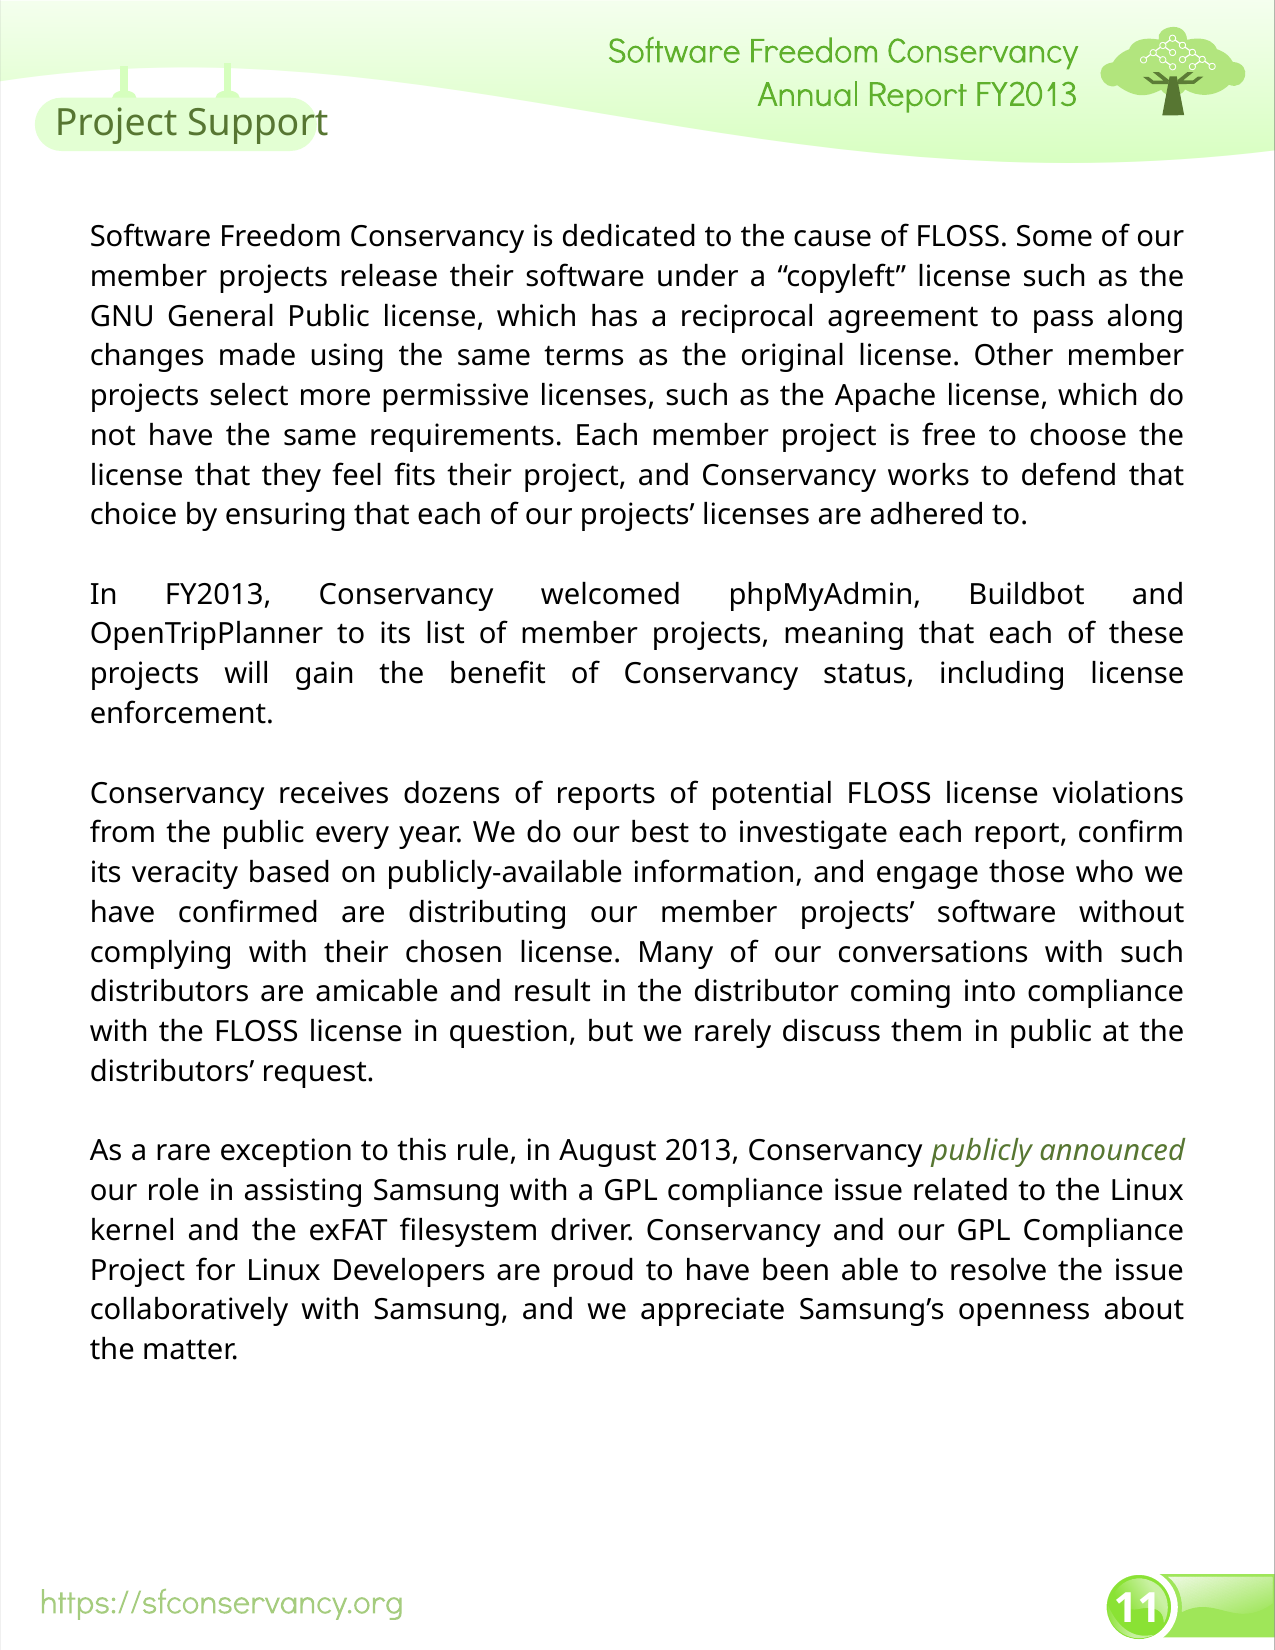

Project Support
Software Freedom Conservancy is dedicated to the cause of FLOSS. Some of our member projects release their software under a “copyleft” license such as the GNU General Public license, which has a reciprocal agreement to pass along changes made using the same terms as the original license. Other member projects select more permissive licenses, such as the Apache license, which do not have the same requirements. Each member project is free to choose the license that they feel fits their project, and Conservancy works to defend that choice by ensuring that each of our projects’ licenses are adhered to.
In FY2013, Conservancy welcomed phpMyAdmin, Buildbot and OpenTripPlanner to its list of member projects, meaning that each of these projects will gain the benefit of Conservancy status, including license enforcement.
Conservancy receives dozens of reports of potential FLOSS license violations from the public every year. We do our best to investigate each report, confirm its veracity based on publicly-available information, and engage those who we have confirmed are distributing our member projects’ software without complying with their chosen license. Many of our conversations with such distributors are amicable and result in the distributor coming into compliance with the FLOSS license in question, but we rarely discuss them in public at the distributors’ request.
As a rare exception to this rule, in August 2013, Conservancy publicly announced our role in assisting Samsung with a GPL compliance issue related to the Linux kernel and the exFAT filesystem driver. Conservancy and our GPL Compliance Project for Linux Developers are proud to have been able to resolve the issue collaboratively with Samsung, and we appreciate Samsung’s openness about the matter.